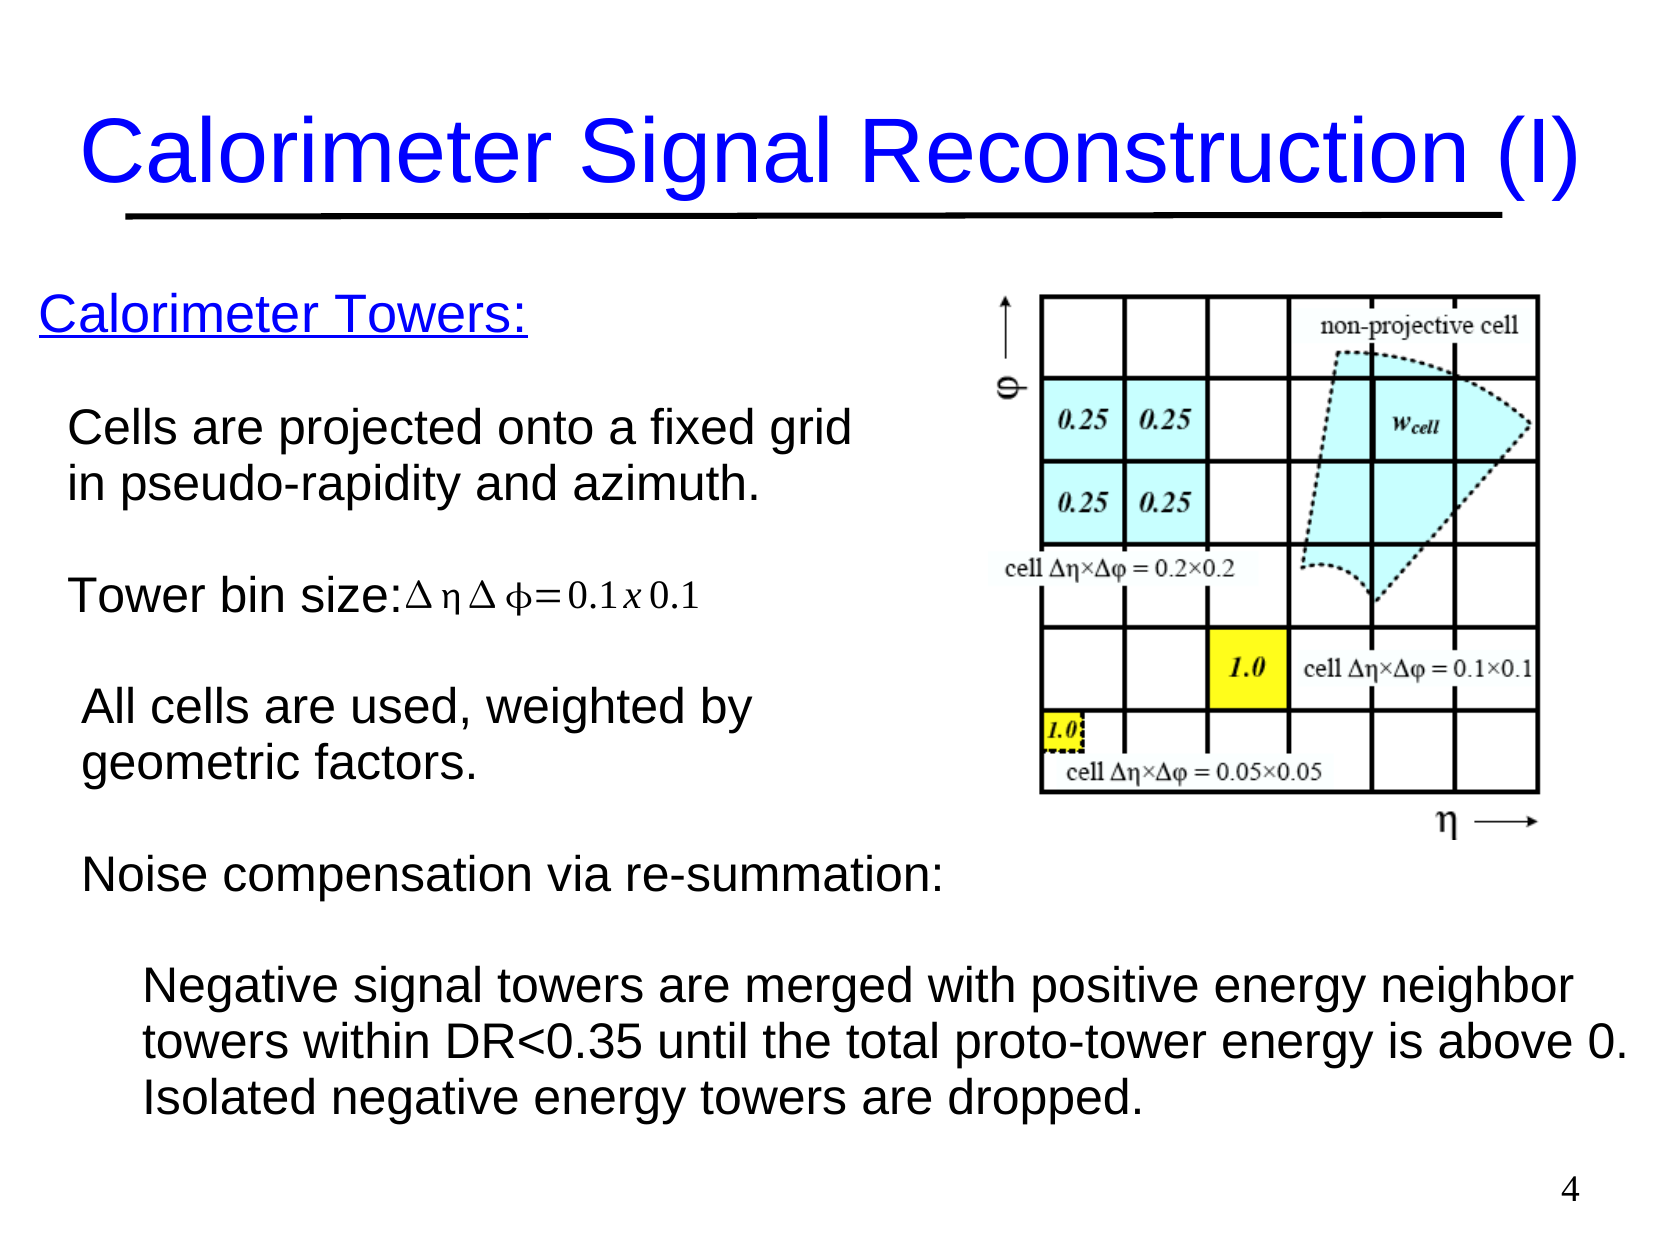

Calorimeter Signal Reconstruction (I)
Calorimeter Towers:
 Cells are projected onto a fixed grid
 in pseudo-rapidity and azimuth.
 Tower bin size:
 All cells are used, weighted by
 geometric factors.
 Noise compensation via re-summation:
	 Negative signal towers are merged with positive energy neighbor
	 towers within DR<0.35 until the total proto-tower energy is above 0.
	 Isolated negative energy towers are dropped.